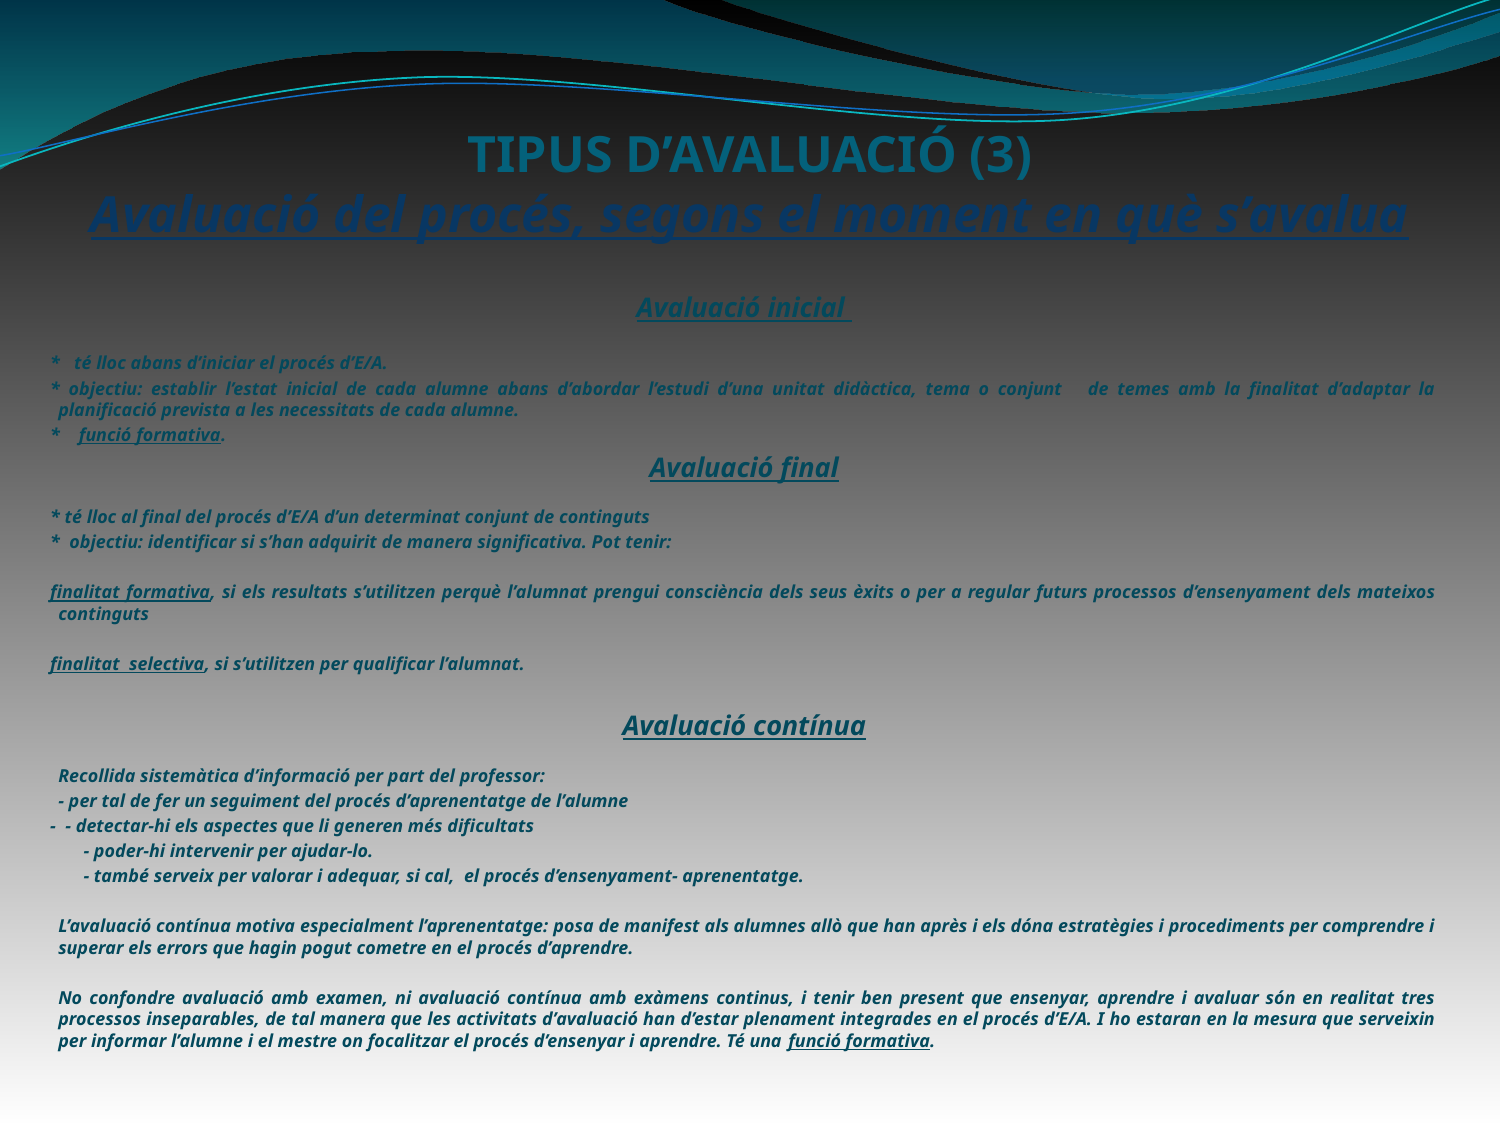

# TIPUS D’AVALUACIÓ (3) Avaluació del procés, segons el moment en què s’avalua
Avaluació inicial
* té lloc abans d’iniciar el procés d’E/A.
* objectiu: establir l’estat inicial de cada alumne abans d’abordar l’estudi d’una unitat didàctica, tema o conjunt de temes amb la finalitat d’adaptar la planificació prevista a les necessitats de cada alumne.
* funció formativa.
Avaluació final
* té lloc al final del procés d’E/A d’un determinat conjunt de continguts
* objectiu: identificar si s’han adquirit de manera significativa. Pot tenir:
finalitat formativa, si els resultats s’utilitzen perquè l’alumnat prengui consciència dels seus èxits o per a regular futurs processos d’ensenyament dels mateixos continguts
finalitat selectiva, si s’utilitzen per qualificar l’alumnat.
Avaluació contínua
	Recollida sistemàtica d’informació per part del professor:
	- per tal de fer un seguiment del procés d’aprenentatge de l’alumne
- - detectar-hi els aspectes que li generen més dificultats
 - poder-hi intervenir per ajudar-lo.
 - també serveix per valorar i adequar, si cal, el procés d’ensenyament- aprenentatge.
	L’avaluació contínua motiva especialment l’aprenentatge: posa de manifest als alumnes allò que han après i els dóna estratègies i procediments per comprendre i superar els errors que hagin pogut cometre en el procés d’aprendre.
	No confondre avaluació amb examen, ni avaluació contínua amb exàmens continus, i tenir ben present que ensenyar, aprendre i avaluar són en realitat tres processos inseparables, de tal manera que les activitats d’avaluació han d’estar plenament integrades en el procés d’E/A. I ho estaran en la mesura que serveixin per informar l’alumne i el mestre on focalitzar el procés d’ensenyar i aprendre. Té una funció formativa.